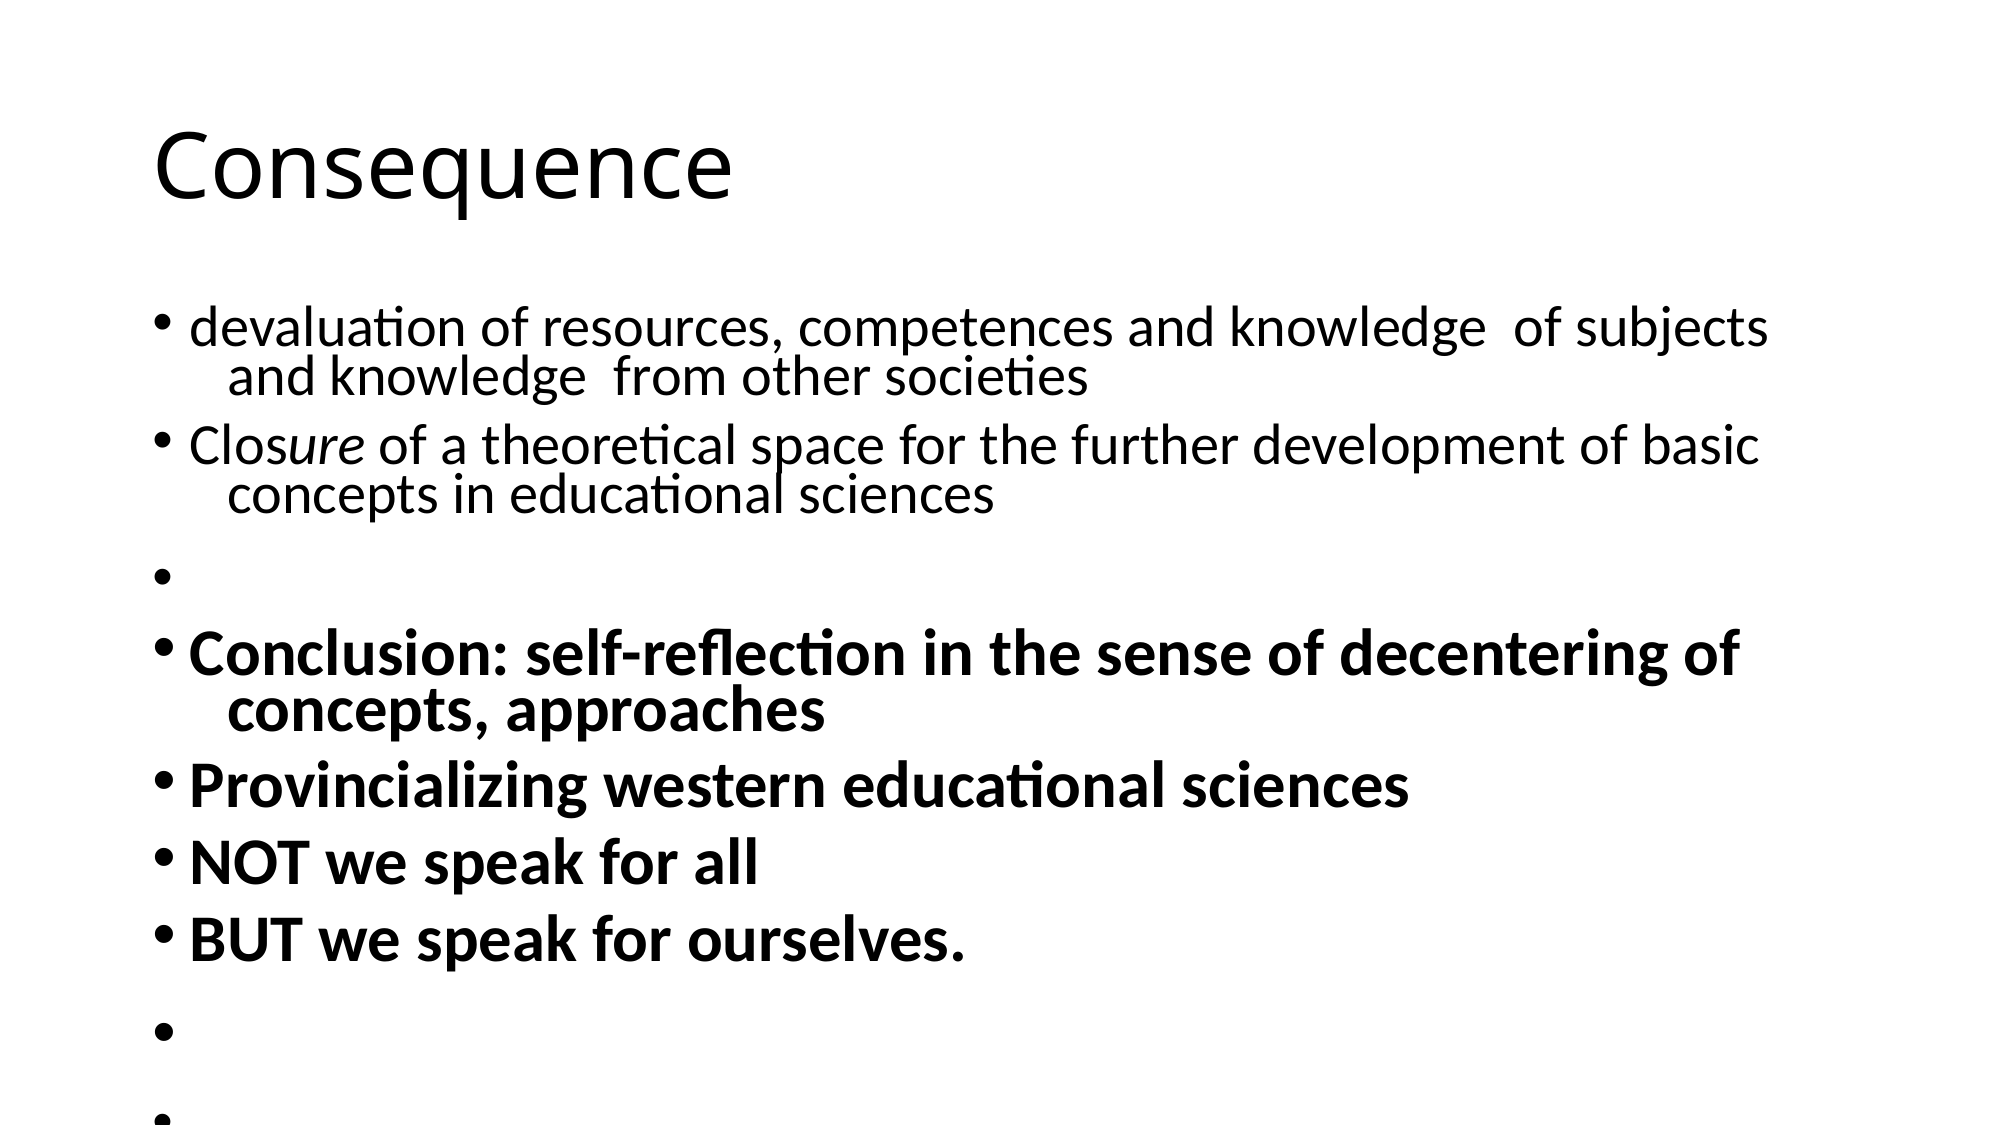

# Consequence
devaluation of resources, competences and knowledge of subjects and knowledge from other societies
Closure of a theoretical space for the further development of basic concepts in educational sciences
Conclusion: self-reflection in the sense of decentering of concepts, approaches
Provincializing western educational sciences
NOT we speak for all
BUT we speak for ourselves.